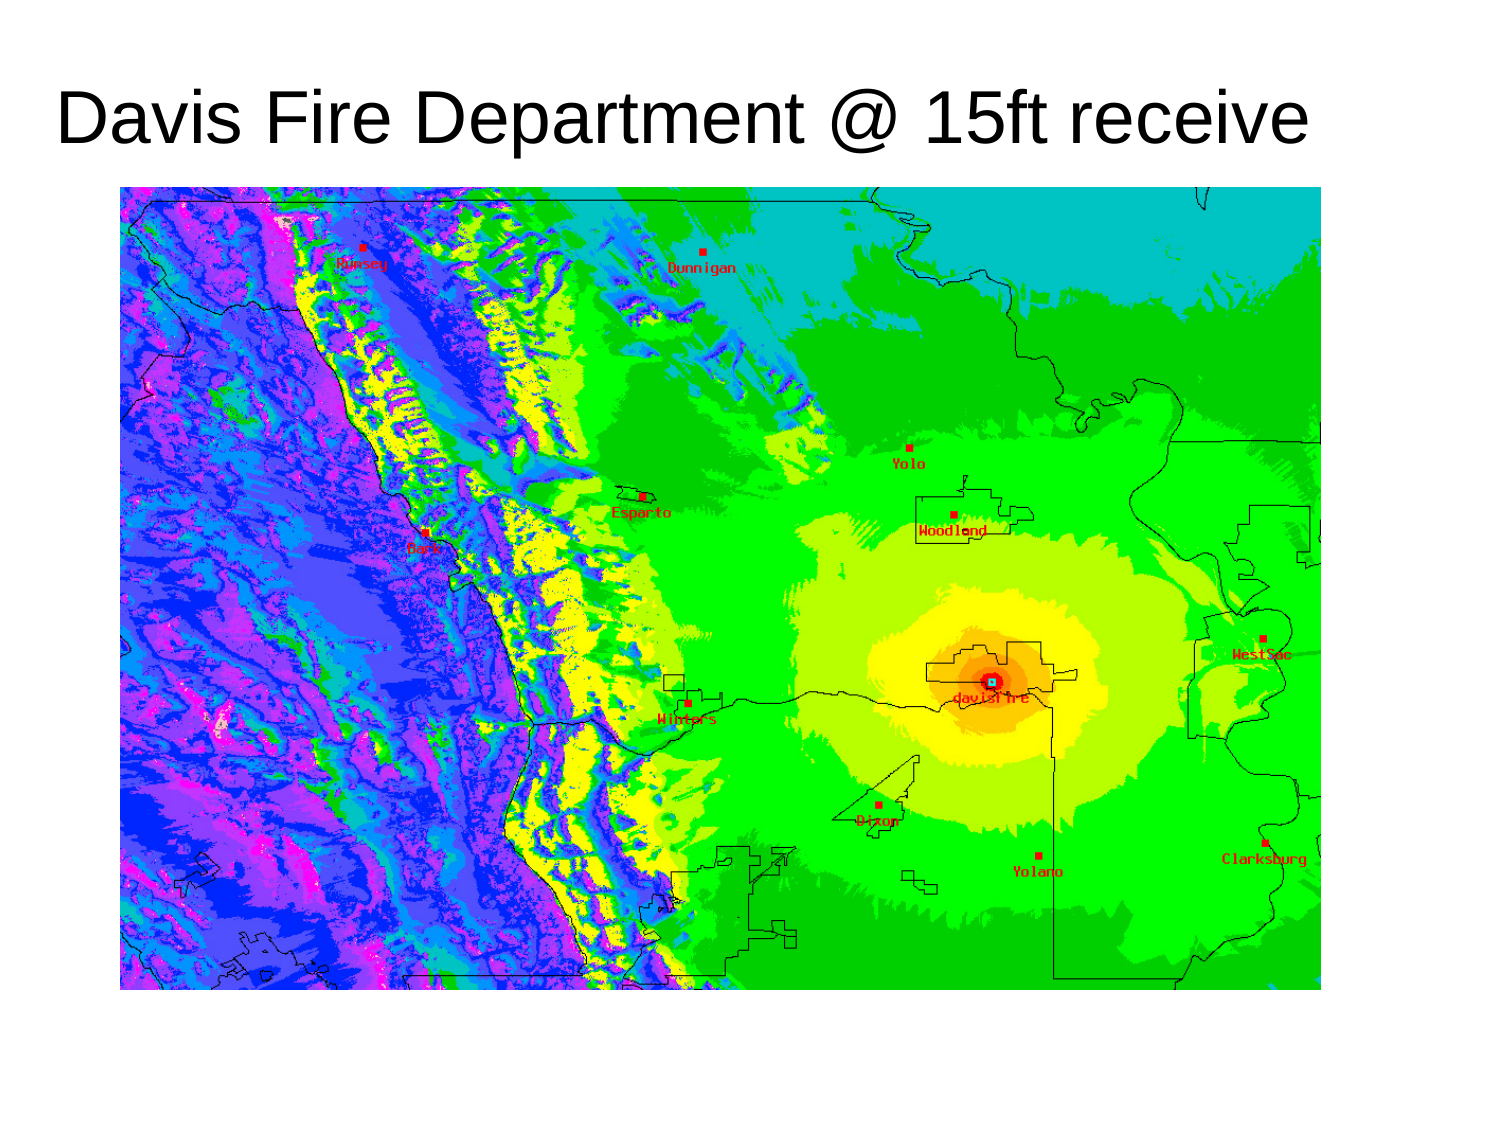

# Davis Fire Department @ 15ft receive